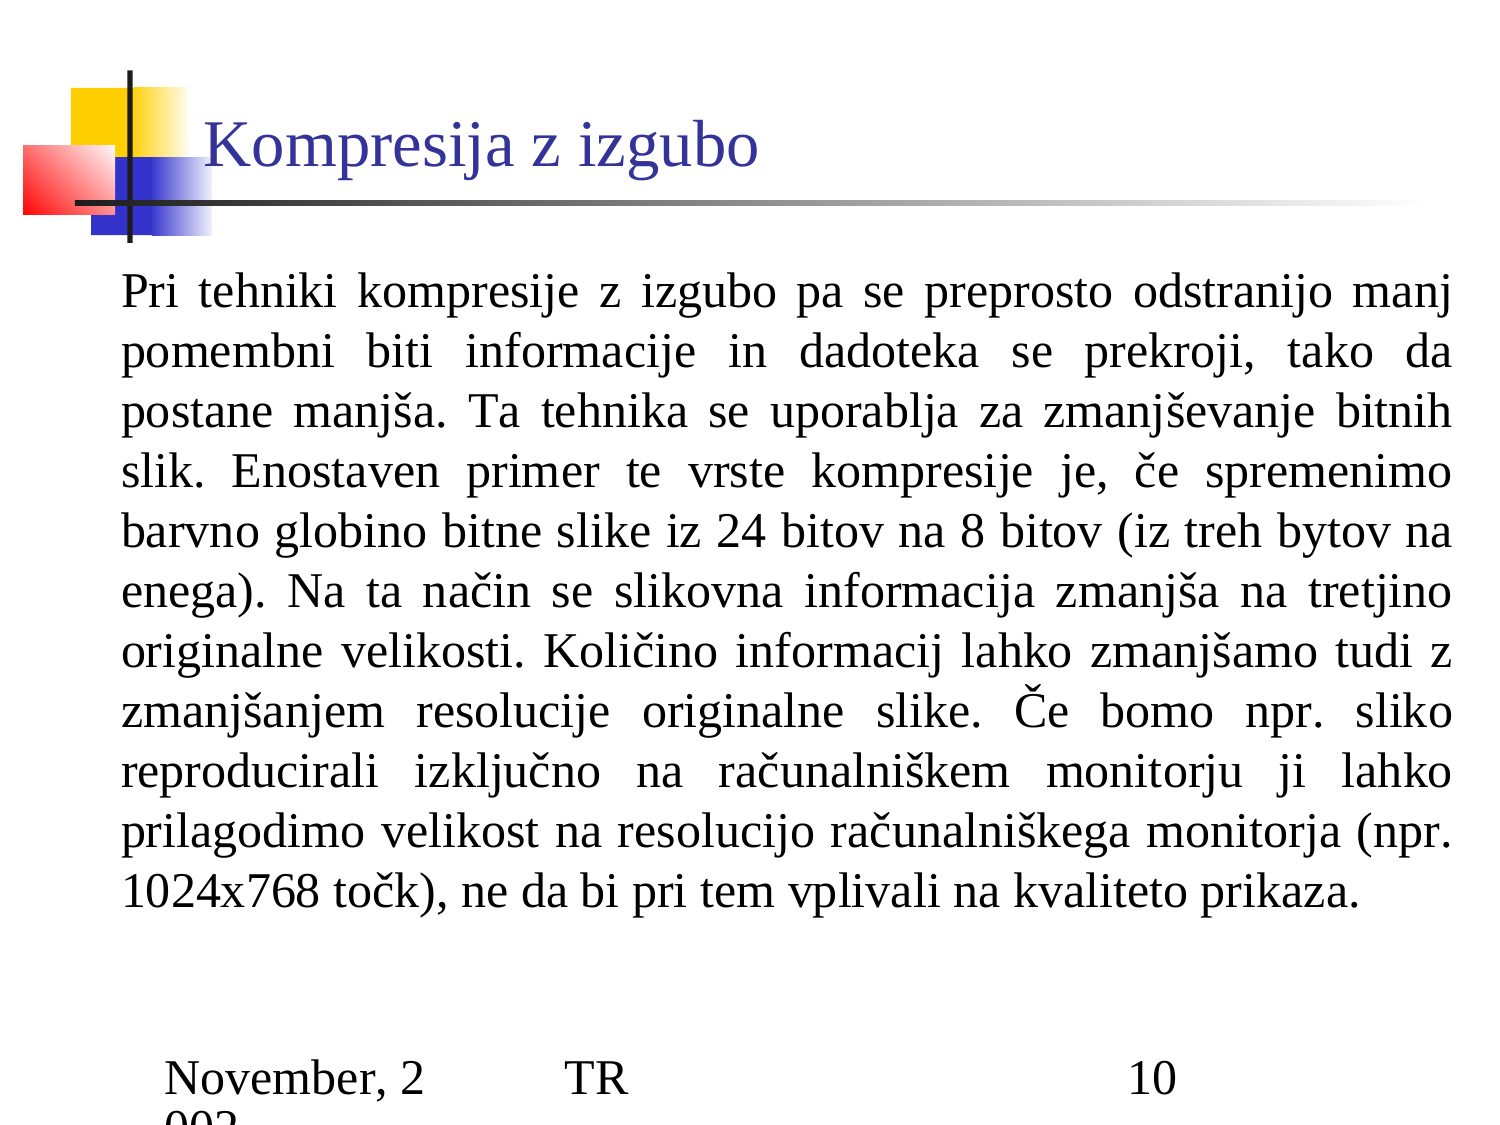

# Kompresija z izgubo
	Pri tehniki kompresije z izgubo pa se preprosto odstranijo manj pomembni biti informacije in dadoteka se prekroji, tako da postane manjša. Ta tehnika se uporablja za zmanjševanje bitnih slik. Enostaven primer te vrste kompresije je, če spremenimo barvno globino bitne slike iz 24 bitov na 8 bitov (iz treh bytov na enega). Na ta način se slikovna informacija zmanjša na tretjino originalne velikosti. Količino informacij lahko zmanjšamo tudi z zmanjšanjem resolucije originalne slike. Če bomo npr. sliko reproducirali izključno na računalniškem monitorju ji lahko prilagodimo velikost na resolucijo računalniškega monitorja (npr. 1024x768 točk), ne da bi pri tem vplivali na kvaliteto prikaza.
November, 2002
TR
10